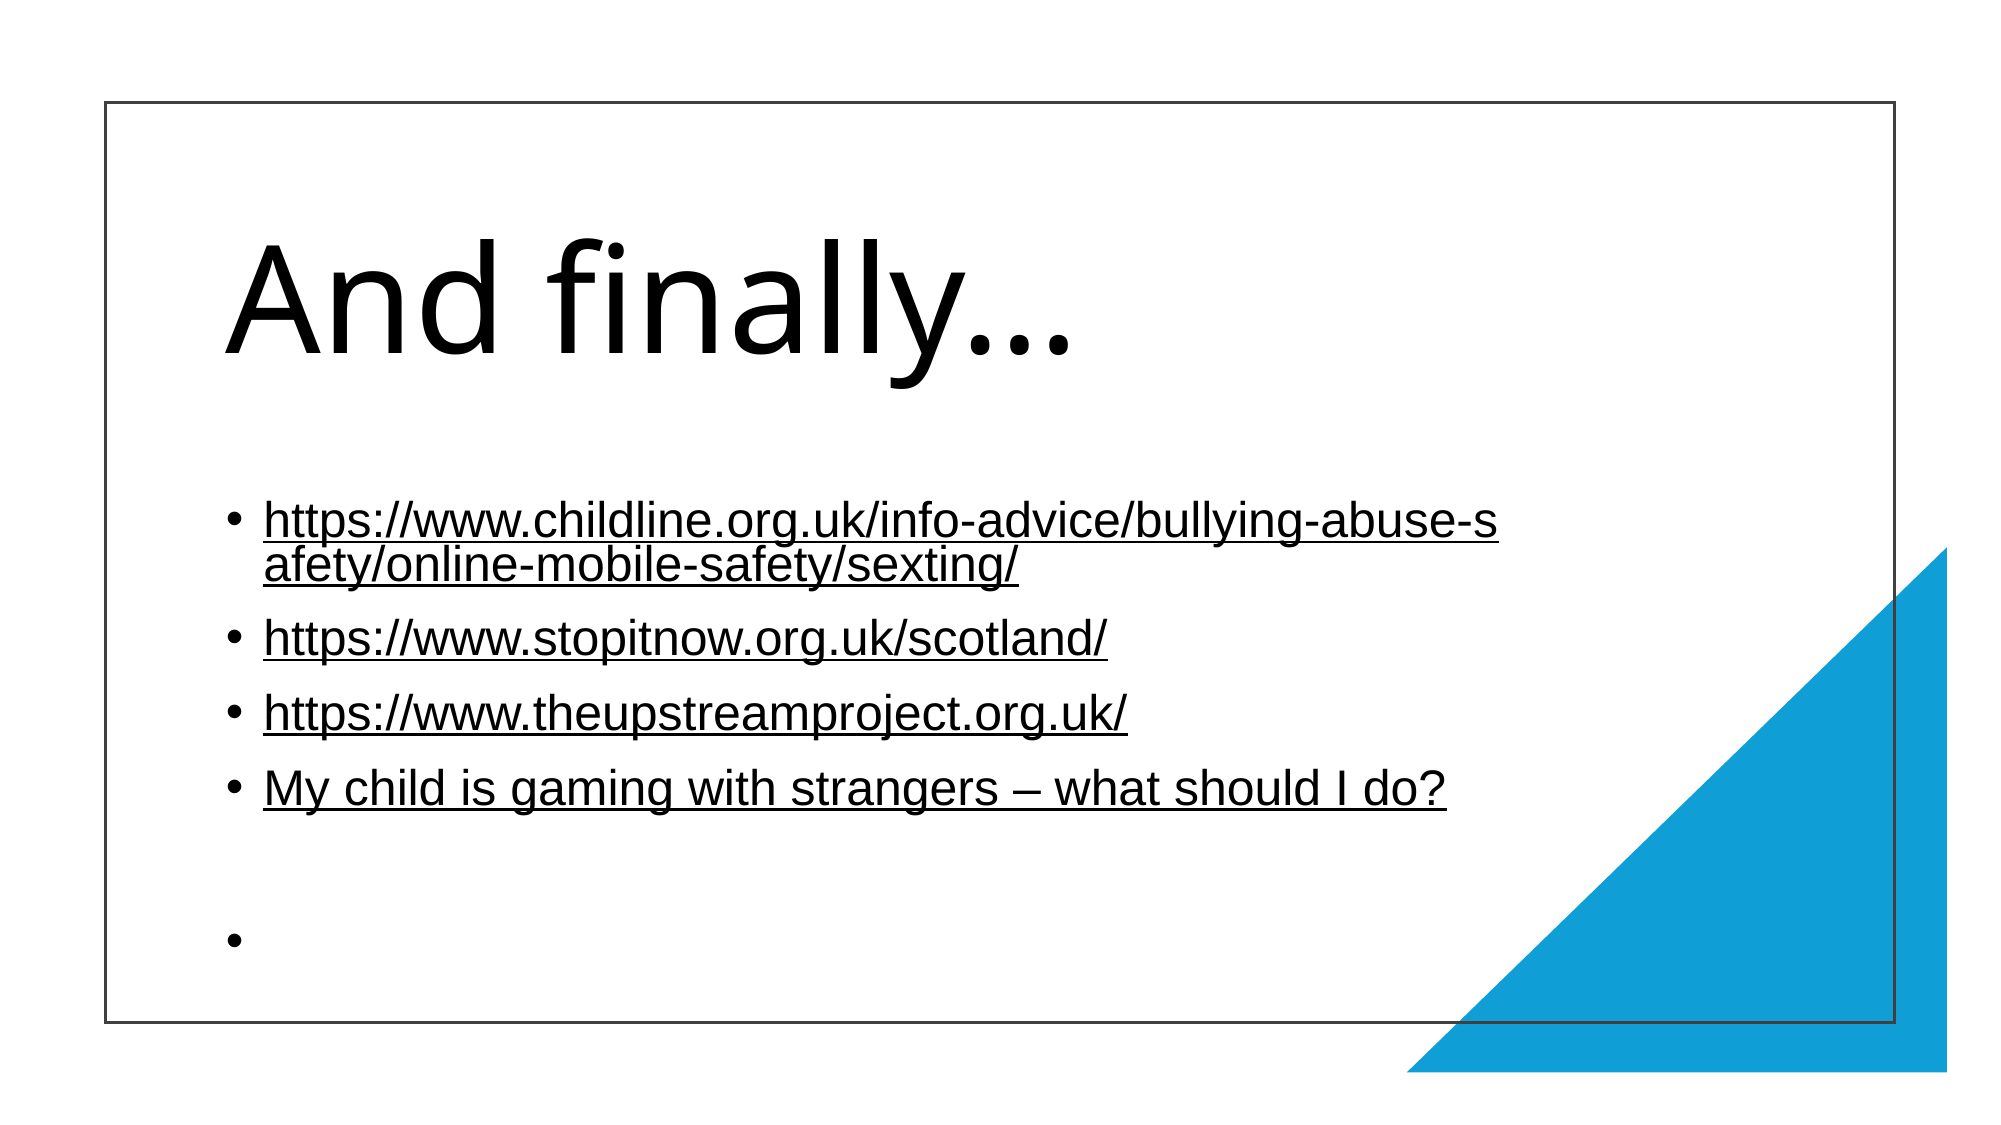

# And finally…
https://www.childline.org.uk/info-advice/bullying-abuse-safety/online-mobile-safety/sexting/
https://www.stopitnow.org.uk/scotland/
https://www.theupstreamproject.org.uk/
My child is gaming with strangers – what should I do?